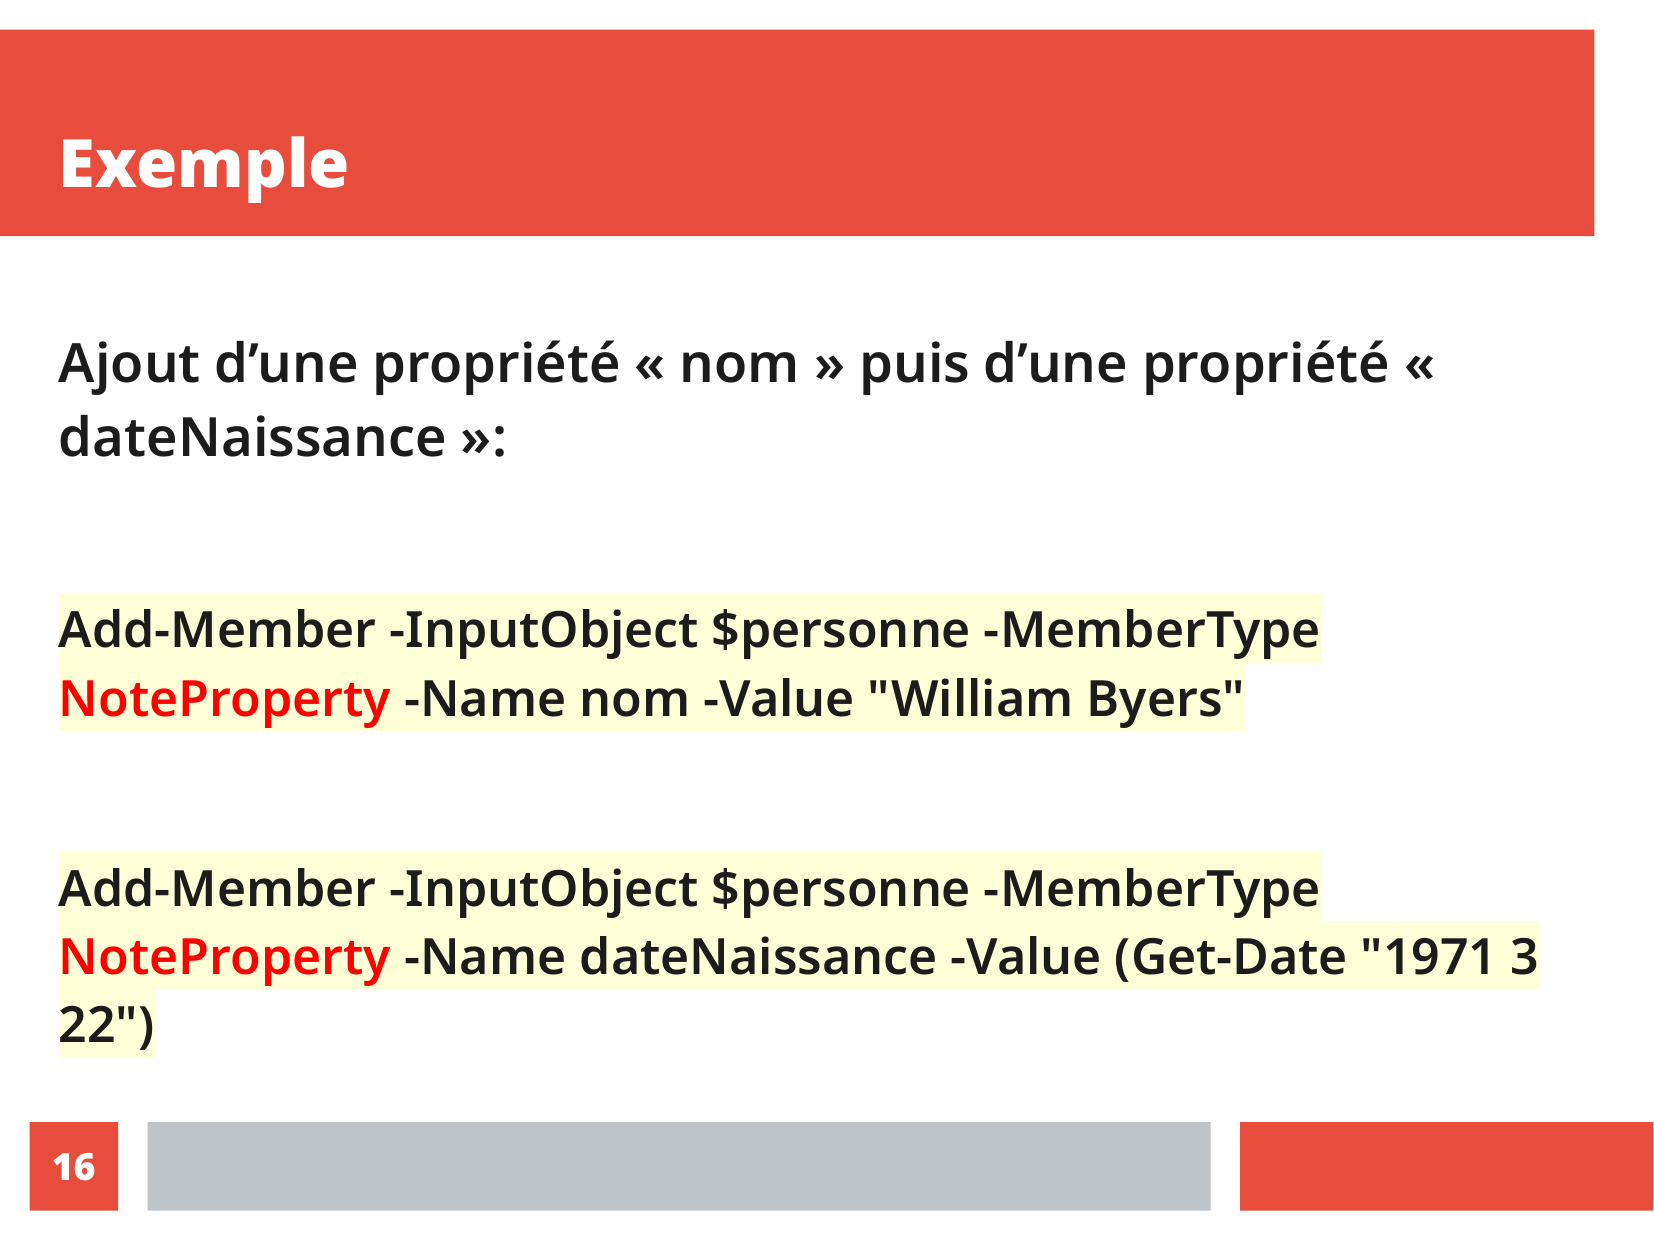

# Exemple
Ajout d’une propriété « nom » puis d’une propriété « dateNaissance »:
Add-Member -InputObject $personne -MemberType NoteProperty -Name nom -Value "William Byers"
Add-Member -InputObject $personne -MemberType NoteProperty -Name dateNaissance -Value (Get-Date "1971 3 22")
16